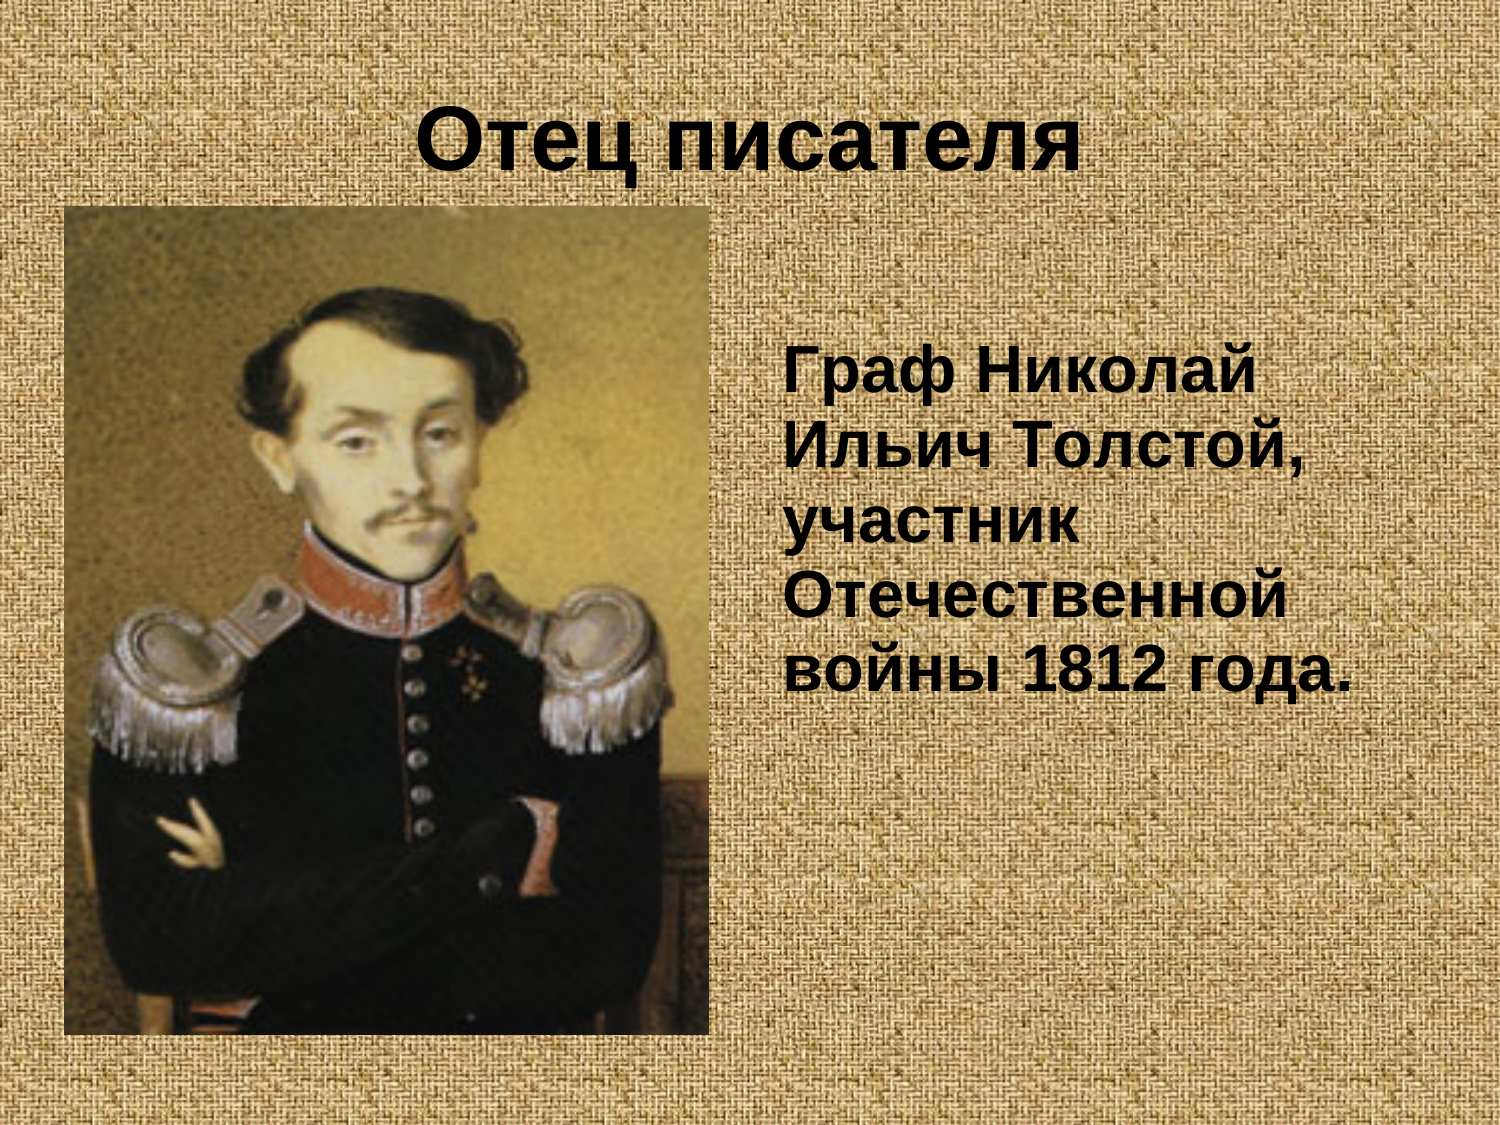

# Отец писателя
Граф Николай Ильич Толстой, участник Отечественной войны 1812 года.